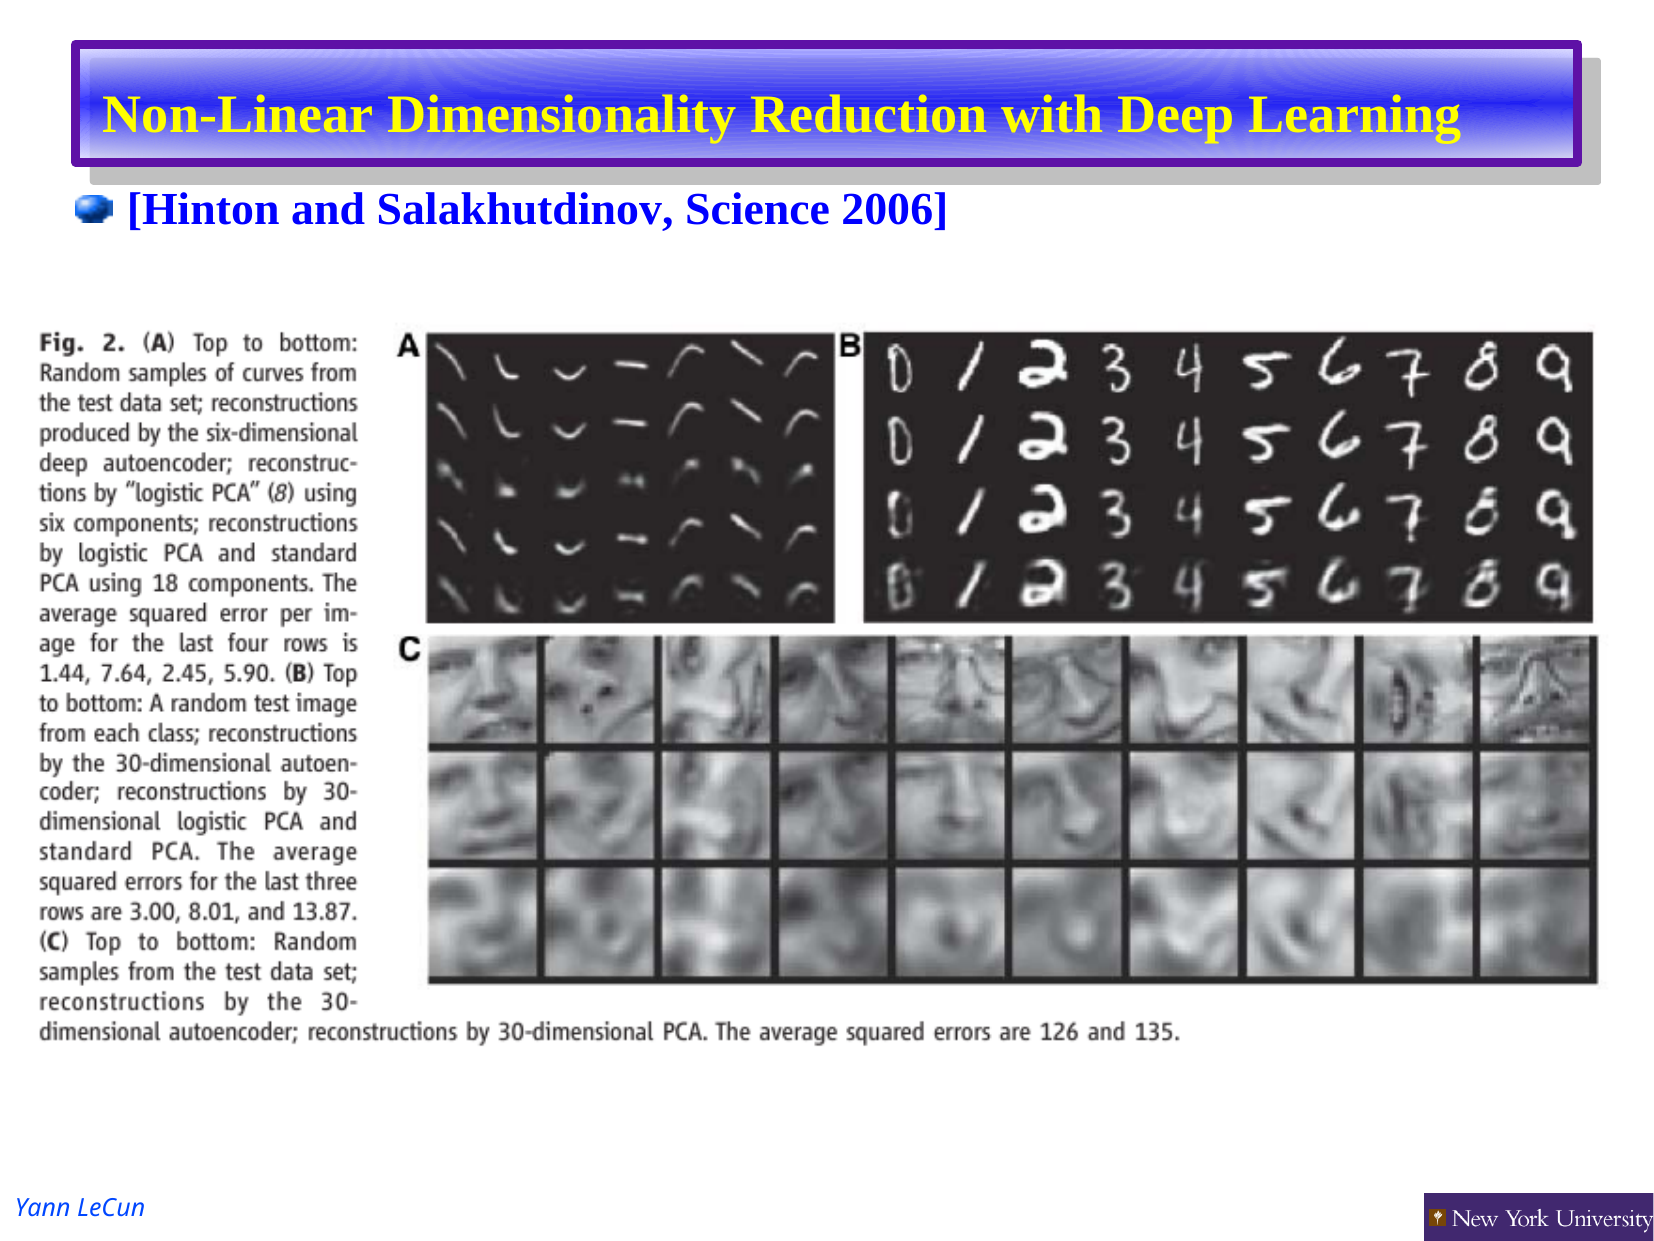

# Non-Linear Dimensionality Reduction with Deep Learning
[Hinton and Salakhutdinov, Science 2006]